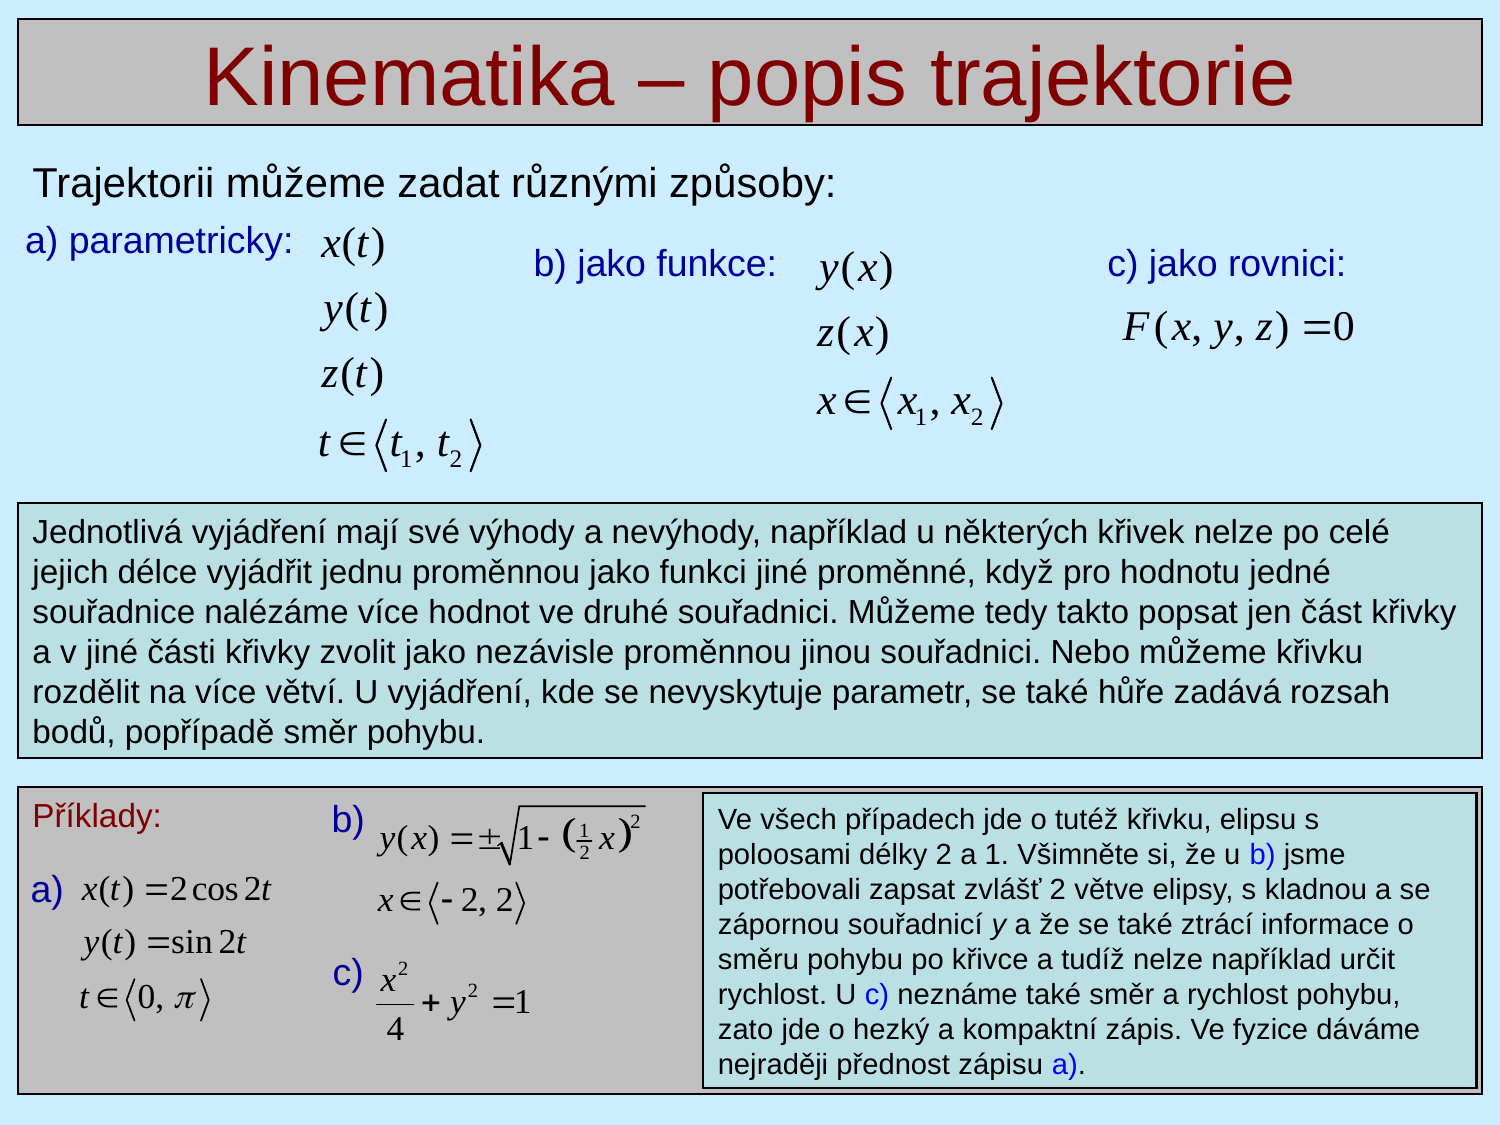

Kinematika – popis trajektorie
Trajektorii můžeme zadat různými způsoby:
a) parametricky:
b) jako funkce:
c) jako rovnici:
Jednotlivá vyjádření mají své výhody a nevýhody, například u některých křivek nelze po celé jejich délce vyjádřit jednu proměnnou jako funkci jiné proměnné, když pro hodnotu jedné souřadnice nalézáme více hodnot ve druhé souřadnici. Můžeme tedy takto popsat jen část křivky a v jiné části křivky zvolit jako nezávisle proměnnou jinou souřadnici. Nebo můžeme křivku rozdělit na více větví. U vyjádření, kde se nevyskytuje parametr, se také hůře zadává rozsah bodů, popřípadě směr pohybu.
Příklady:
b)
Ve všech případech jde o tutéž křivku, elipsu s poloosami délky 2 a 1. Všimněte si, že u b) jsme potřebovali zapsat zvlášť 2 větve elipsy, s kladnou a se zápornou souřadnicí y a že se také ztrácí informace o směru pohybu po křivce a tudíž nelze například určit rychlost. U c) neznáme také směr a rychlost pohybu, zato jde o hezký a kompaktní zápis. Ve fyzice dáváme nejraději přednost zápisu a).
a)
c)